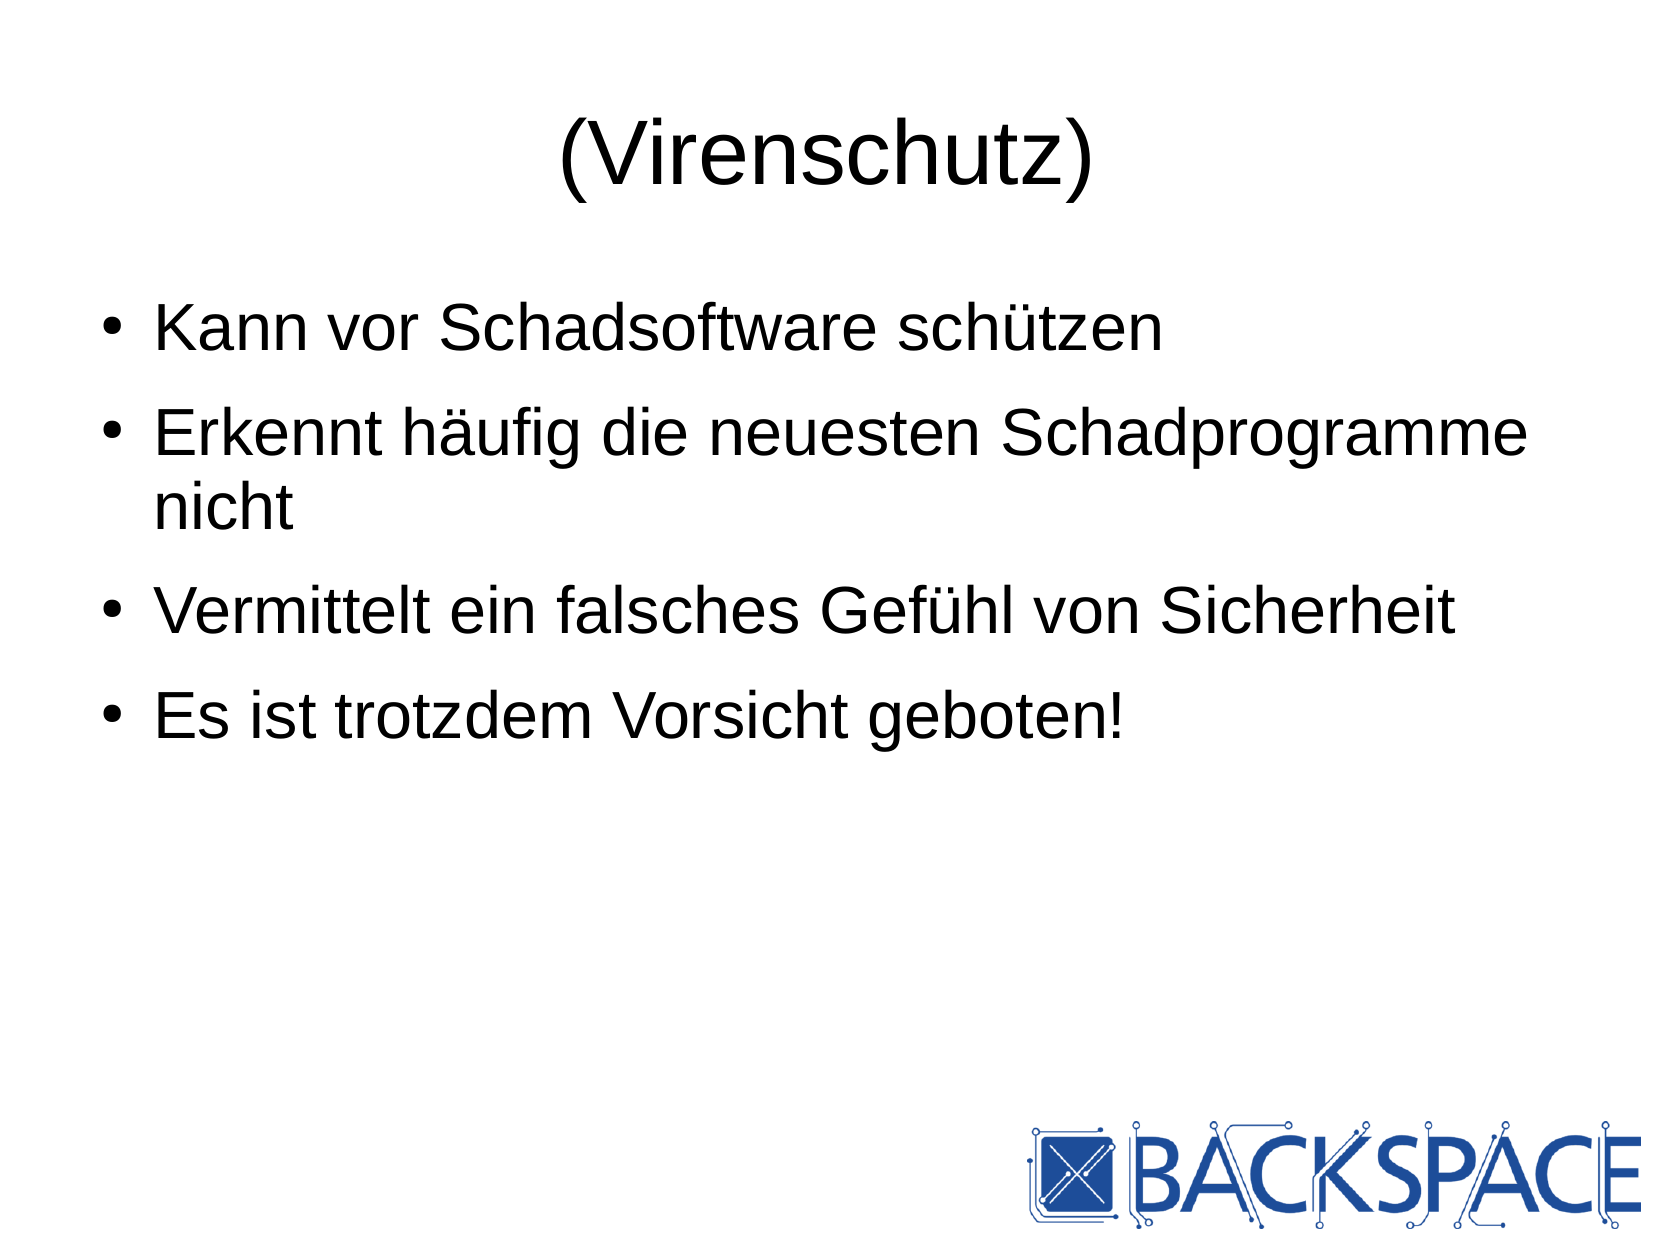

# (Virenschutz)
Kann vor Schadsoftware schützen
Erkennt häufig die neuesten Schadprogramme nicht
Vermittelt ein falsches Gefühl von Sicherheit
Es ist trotzdem Vorsicht geboten!